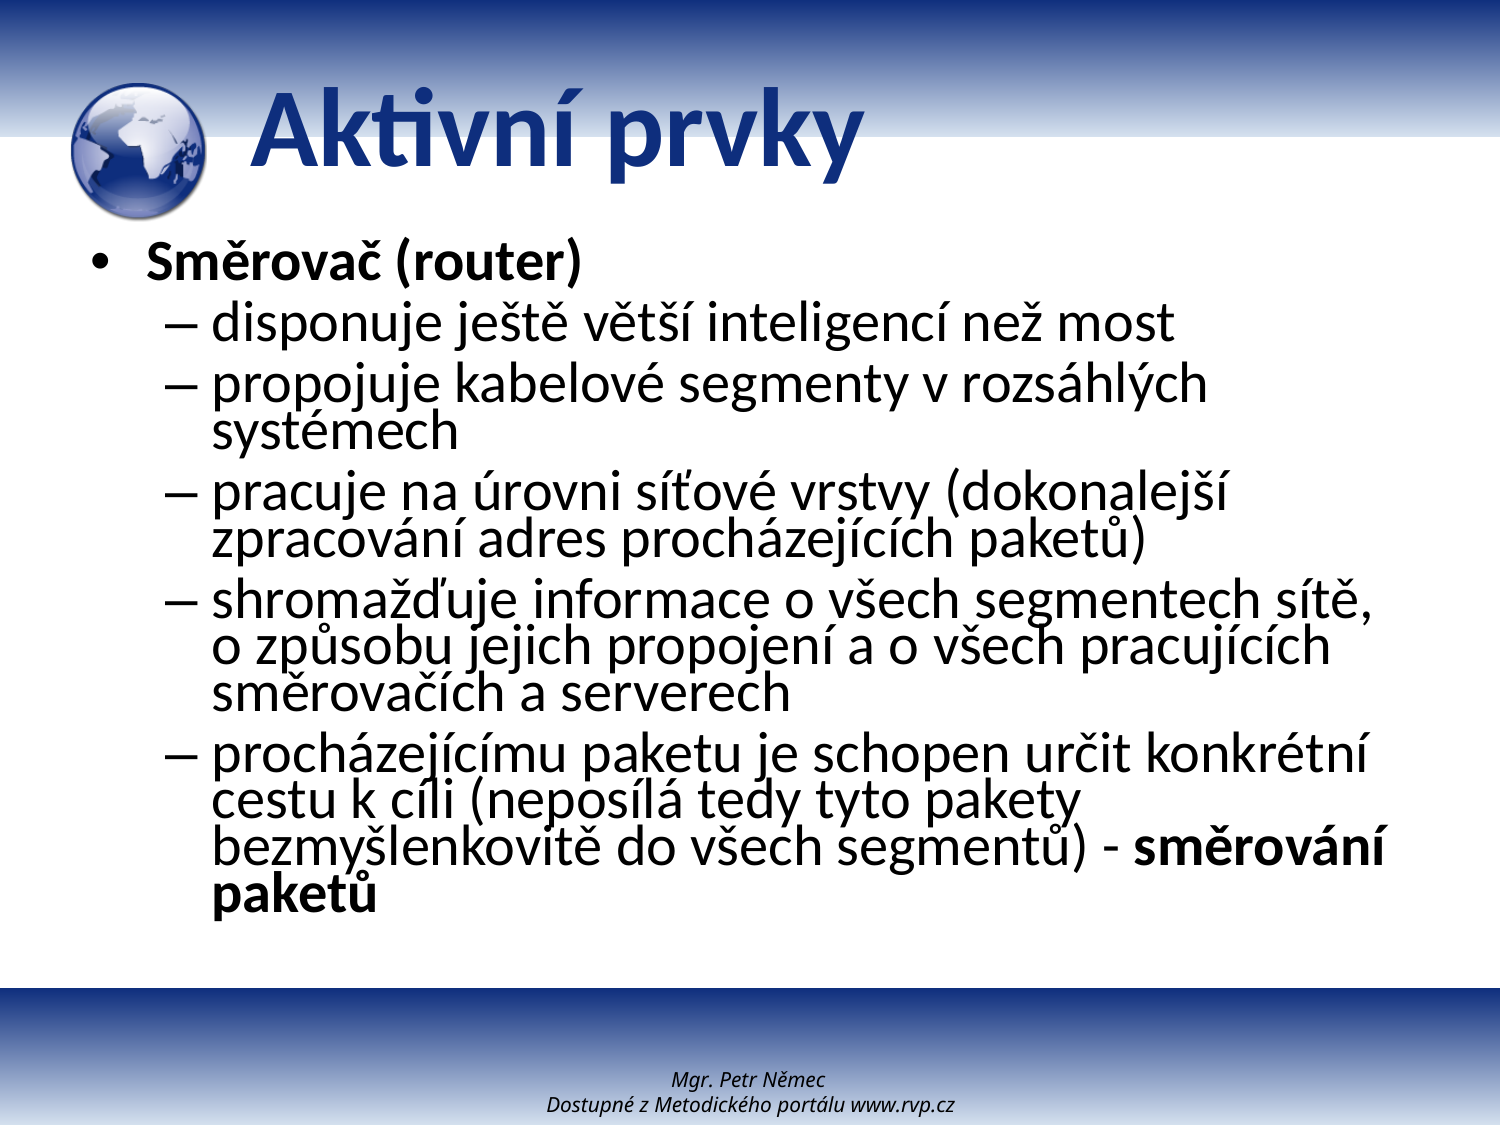

# Aktivní prvky
Směrovač (router)
disponuje ještě větší inteligencí než most
propojuje kabelové segmenty v rozsáhlých systémech
pracuje na úrovni síťové vrstvy (dokonalejší zpracování adres procházejících paketů)
shromažďuje informace o všech segmentech sítě, o způsobu jejich propojení a o všech pracujících směrovačích a serverech
procházejícímu paketu je schopen určit konkrétní cestu k cíli (neposílá tedy tyto pakety bezmyšlenkovitě do všech segmentů) - směrování paketů